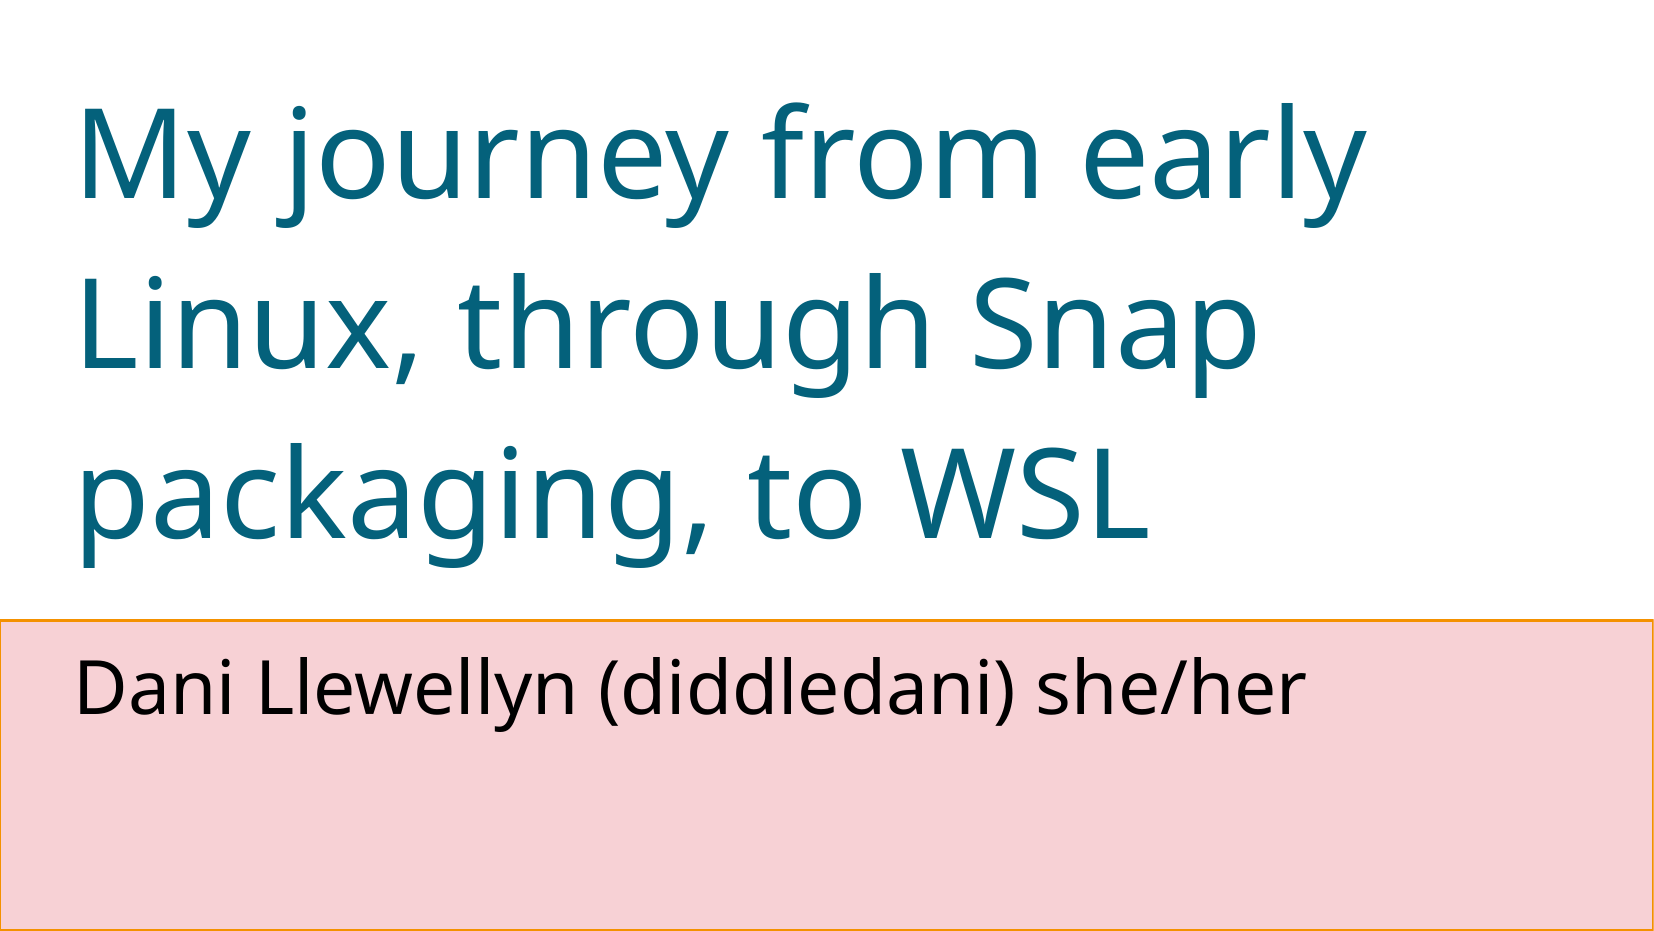

# My journey from early Linux, through Snap packaging, to WSL
Dani Llewellyn (diddledani) she/her